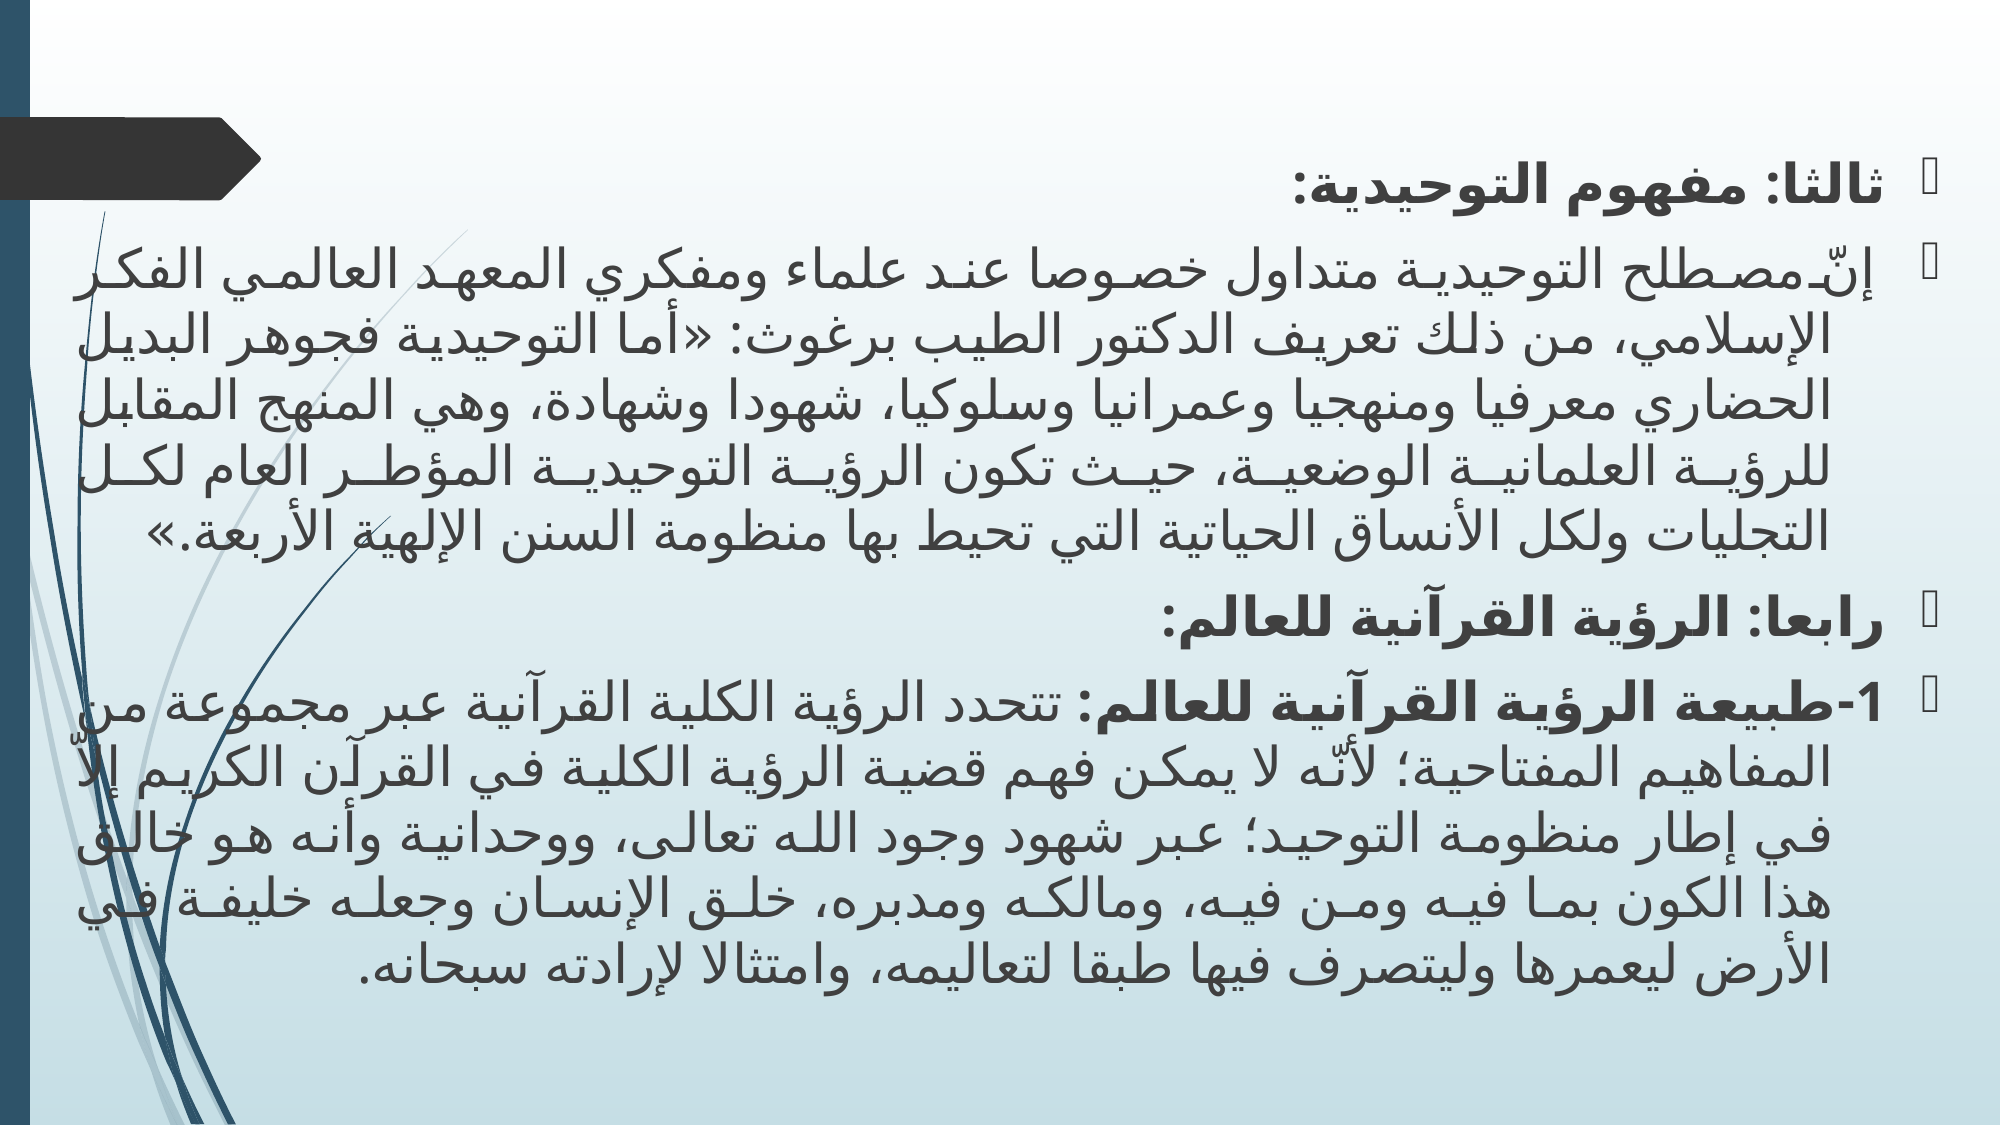

# ثالثا: مفهوم التوحيدية:
إنّ مصطلح التوحيدية متداول خصوصا عند علماء ومفكري المعهد العالمي الفكر الإسلامي، من ذلك تعريف الدكتور الطيب برغوث: «أما التوحيدية فجوهر البديل الحضاري معرفيا ومنهجيا وعمرانيا وسلوكيا، شهودا وشهادة، وهي المنهج المقابل للرؤية العلمانية الوضعية، حيث تكون الرؤية التوحيدية المؤطر العام لكل التجليات ولكل الأنساق الحياتية التي تحيط بها منظومة السنن الإلهية الأربعة.»
رابعا: الرؤية القرآنية للعالم:
1-طبيعة الرؤية القرآنية للعالم: تتحدد الرؤية الكلية القرآنية عبر مجموعة من المفاهيم المفتاحية؛ لأنّه لا يمكن فهم قضية الرؤية الكلية في القرآن الكريم إلاّ في إطار منظومة التوحيد؛ عبر شهود وجود الله تعالى، ووحدانية وأنه هو خالق هذا الكون بما فيه ومن فيه، ومالكه ومدبره، خلق الإنسان وجعله خليفة في الأرض ليعمرها وليتصرف فيها طبقا لتعاليمه، وامتثالا لإرادته سبحانه.